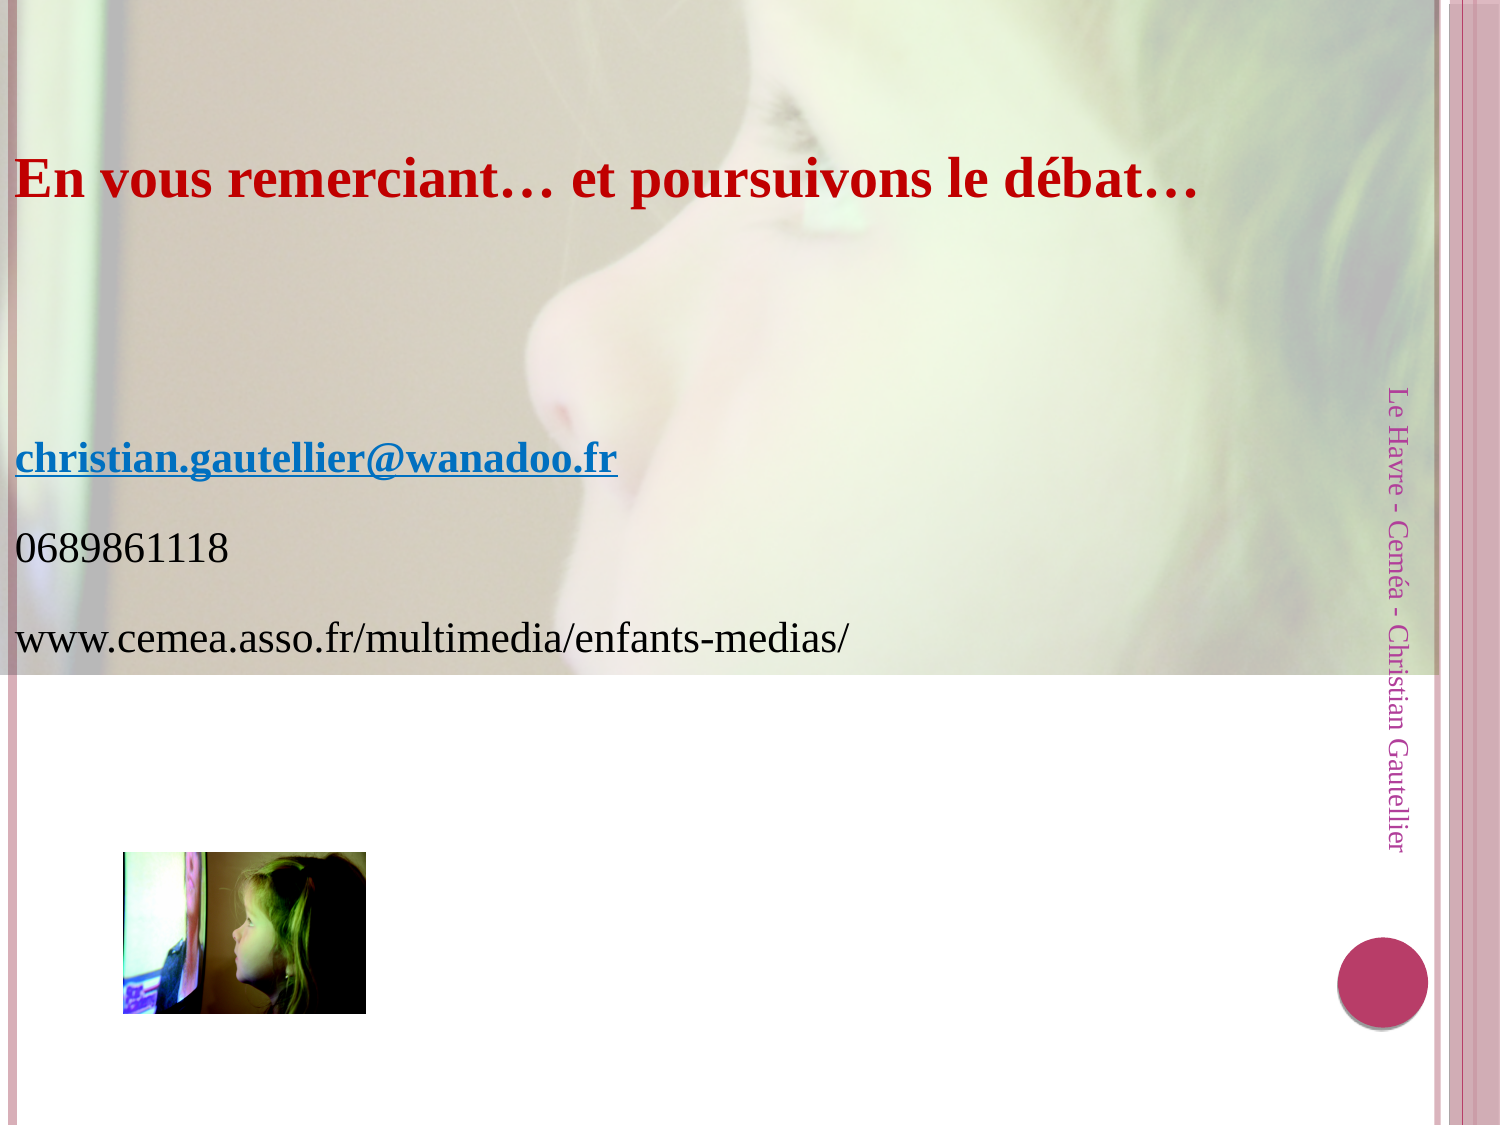

En vous remerciant… et poursuivons le débat…
christian.gautellier@wanadoo.fr
0689861118
www.cemea.asso.fr/multimedia/enfants-medias/
Le Havre - Ceméa - Christian Gautellier